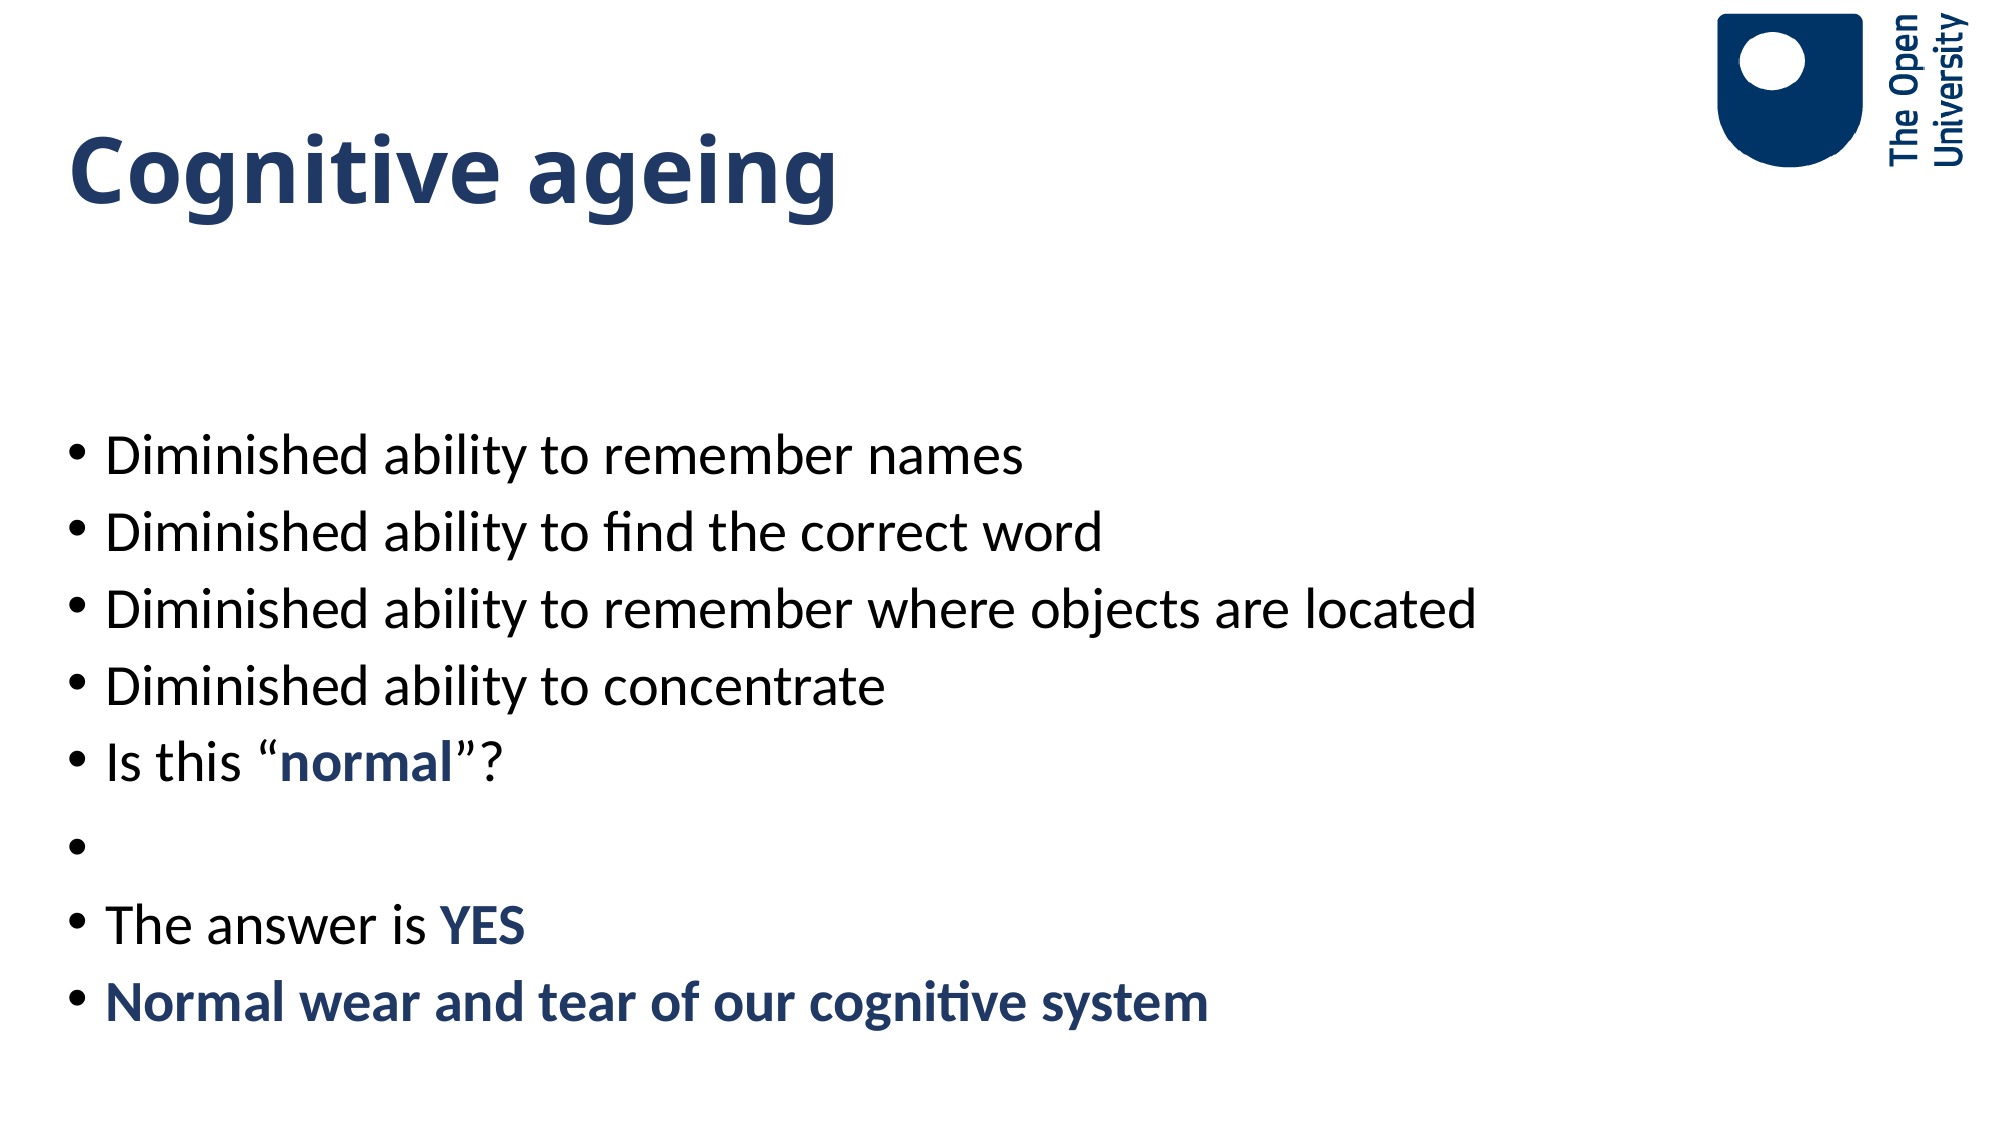

# Cognitive ageing
Diminished ability to remember names
Diminished ability to find the correct word
Diminished ability to remember where objects are located
Diminished ability to concentrate
Is this “normal”?
The answer is YES
Normal wear and tear of our cognitive system